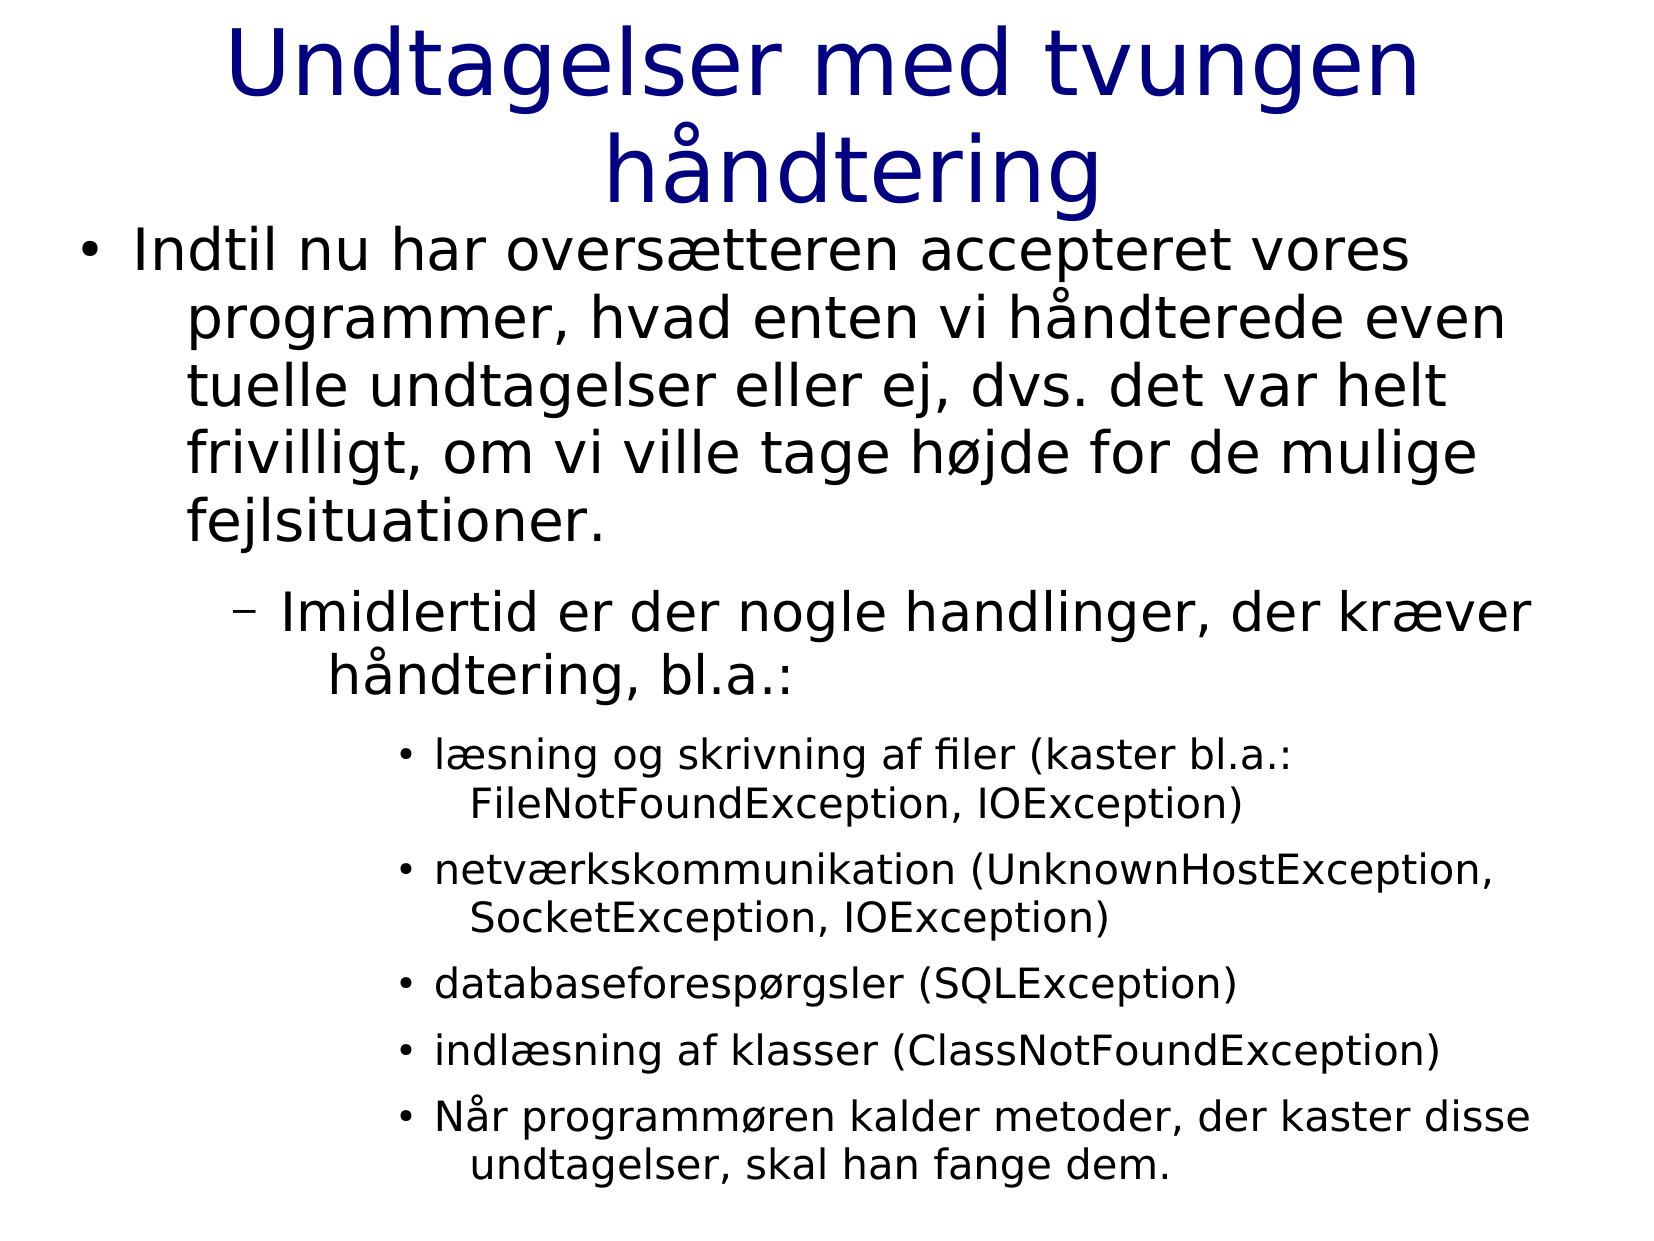

# Undtagelser med tvungen håndtering
Indtil nu har oversætteren accepteret vores programmer, hvad enten vi håndterede even­tuelle undtagelser eller ej, dvs. det var helt frivilligt, om vi ville tage højde for de mulige fejlsituationer.
Imidlertid er der nogle handlinger, der kræver håndtering, bl.a.:
læsning og skrivning af filer (kaster bl.a.: FileNotFoundException, IOException)
netværkskommunikation (UnknownHostException, SocketException, IOException)
databaseforespørgsler (SQLException)
indlæsning af klasser (ClassNotFoundException)
Når programmøren kalder metoder, der kaster disse undtagelser, skal han fange dem.